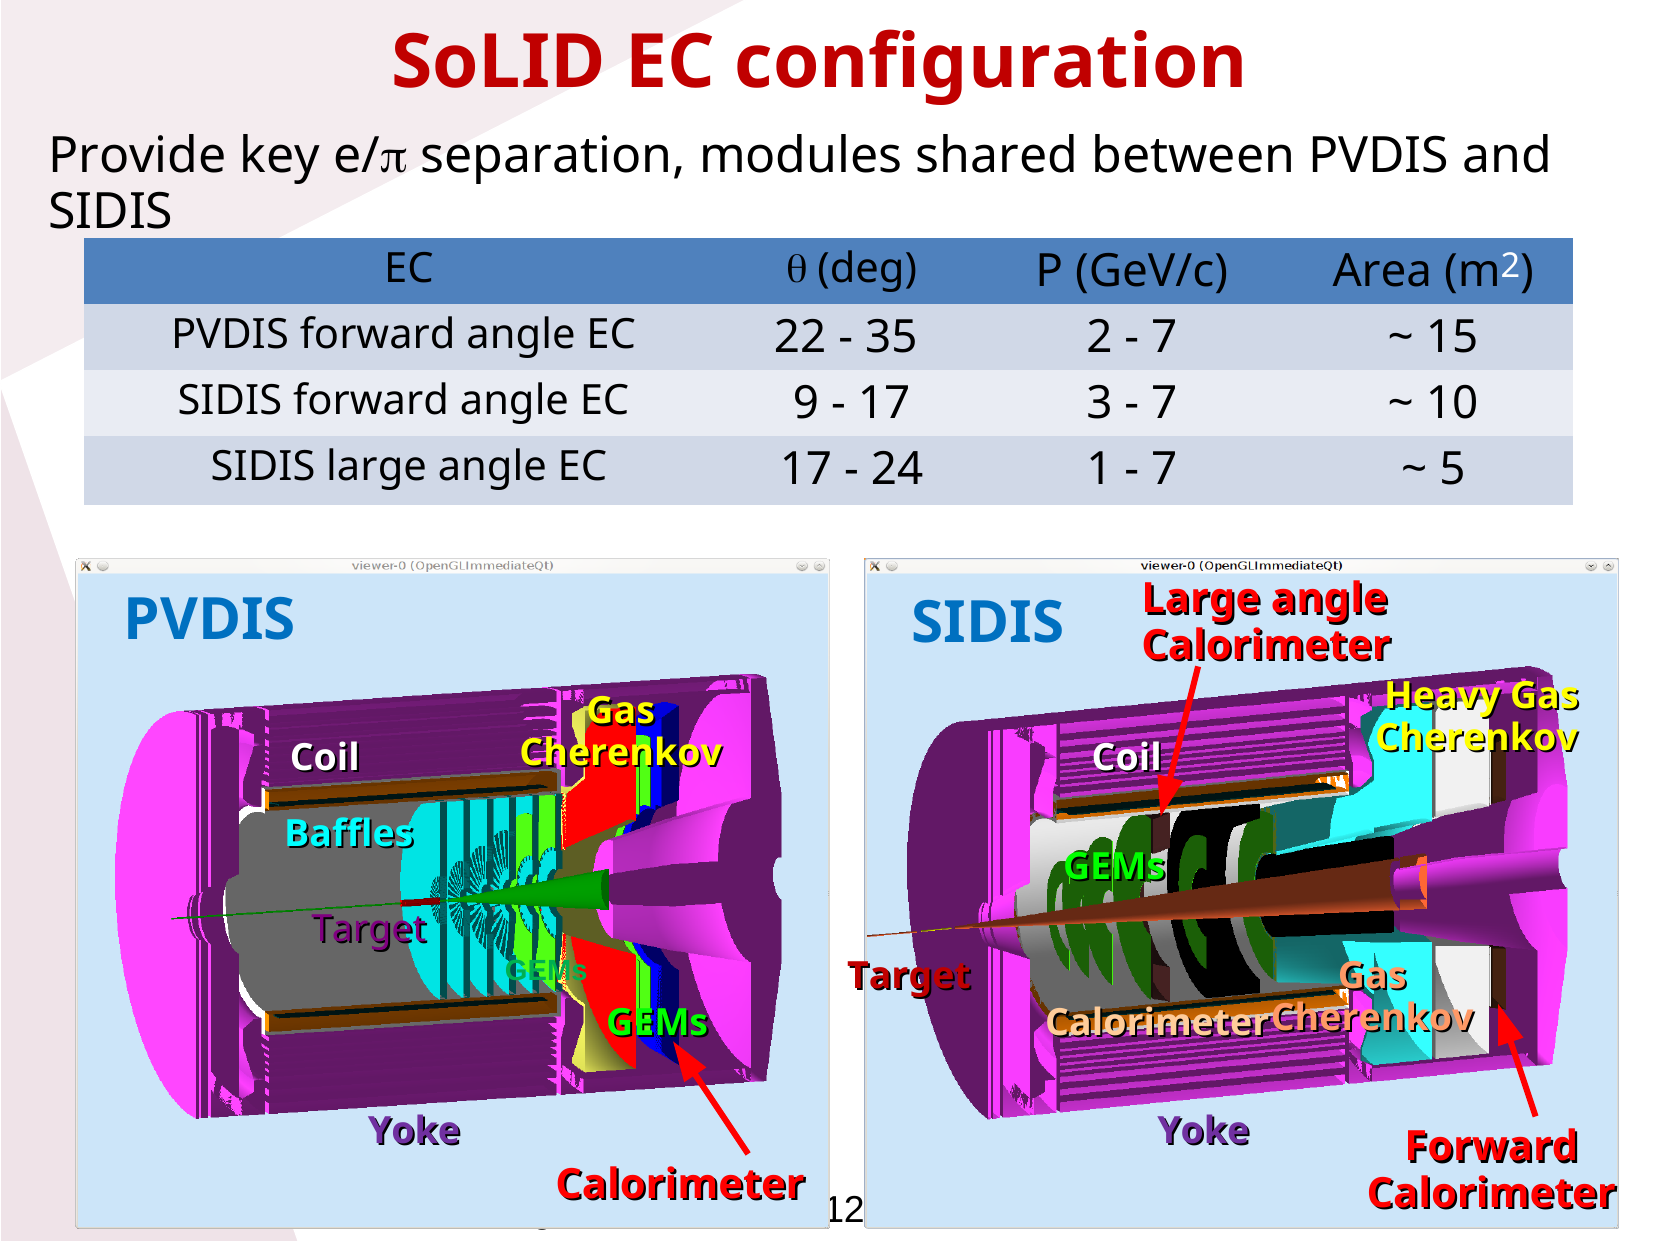

# SoLID EC configuration
Provide key e/p separation, modules shared between PVDIS and SIDIS
| EC | q (deg) | P (GeV/c) | Area (m2) |
| --- | --- | --- | --- |
| PVDIS forward angle EC | 22 - 35 | 2 - 7 | ~ 15 |
| SIDIS forward angle EC | 9 - 17 | 3 - 7 | ~ 10 |
| SIDIS large angle EC | 17 - 24 | 1 - 7 | ~ 5 |
Gas
Cherenkov
Coil
Baffles
Target
GEMs
GEMs
Yoke
Calorimeter
Large angle
Calorimeter
 Heavy Gas
Cherenkov
Coil
GEMs
Target
Gas
Cherenkov
Calorimeter
Yoke
Forward
Calorimeter
PVDIS
SIDIS
2